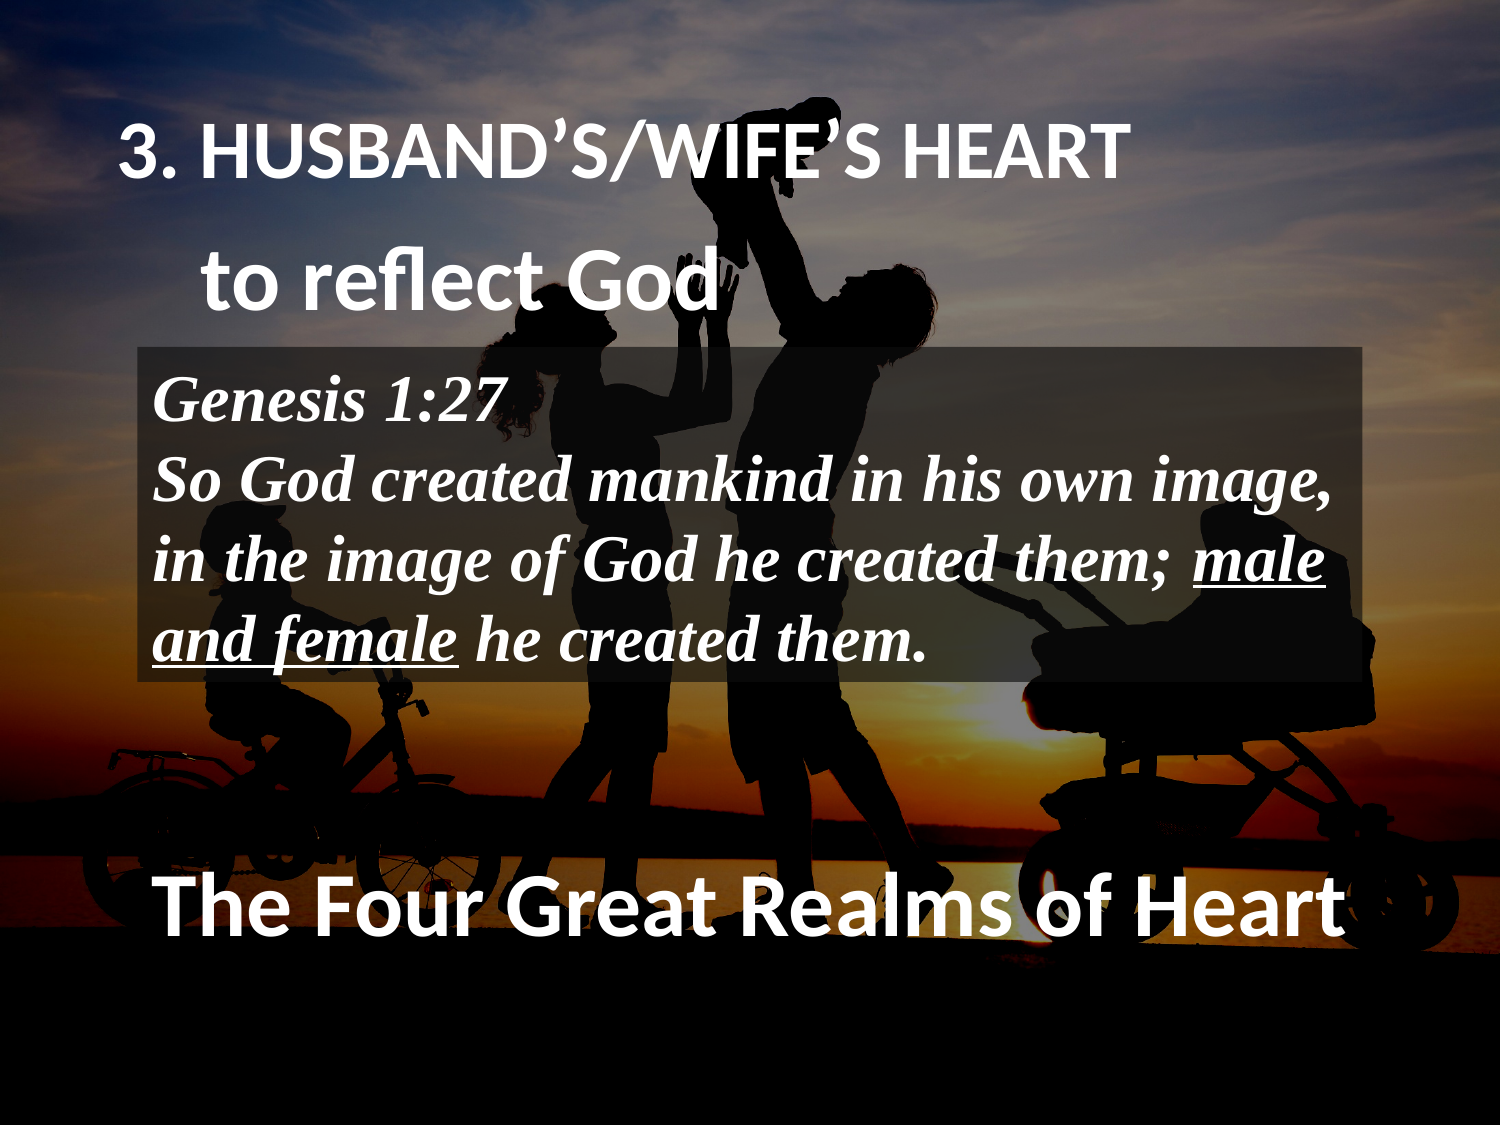

3. HUSBAND’S/WIFE’S HEART
to reflect God
Genesis 1:27
So God created mankind in his own image, in the image of God he created them; male and female he created them.
The Four Great Realms of Heart